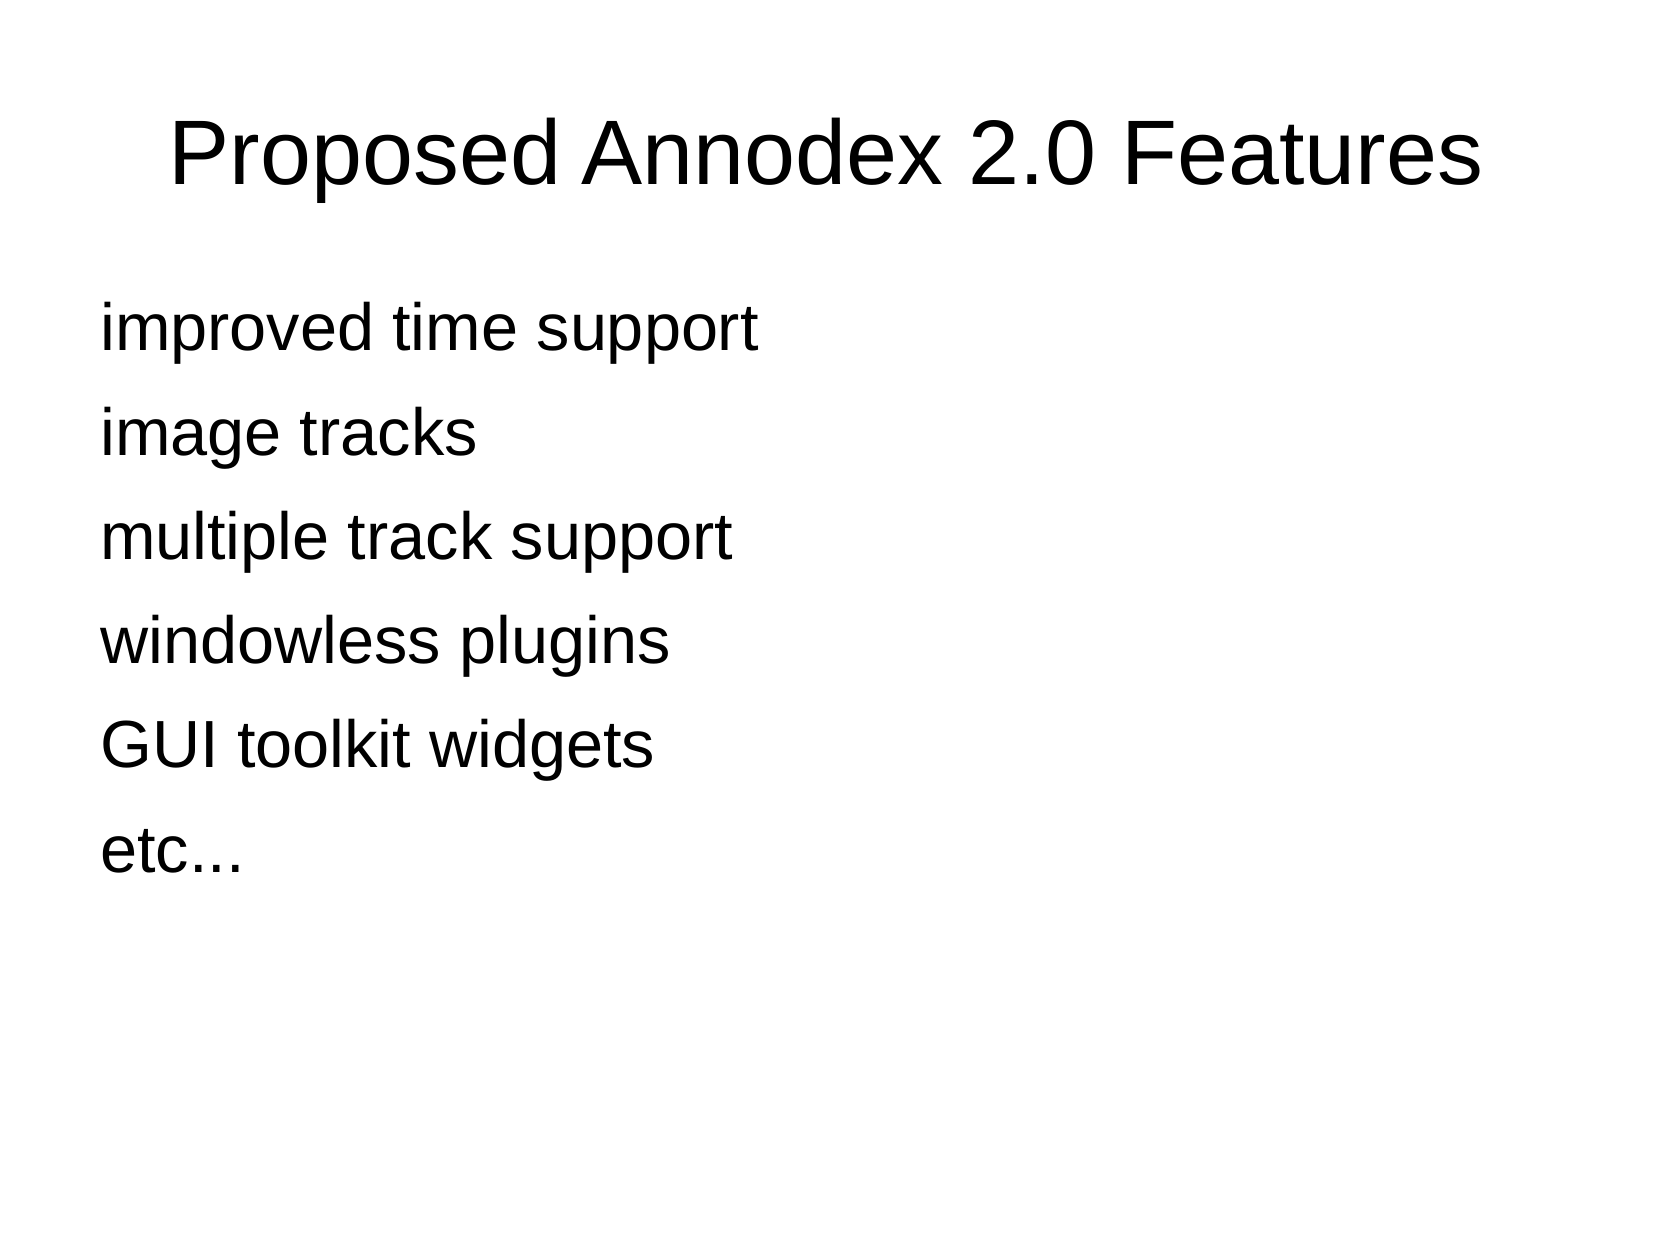

# Proposed Annodex 2.0 Features
improved time support
image tracks
multiple track support
windowless plugins
GUI toolkit widgets
etc...